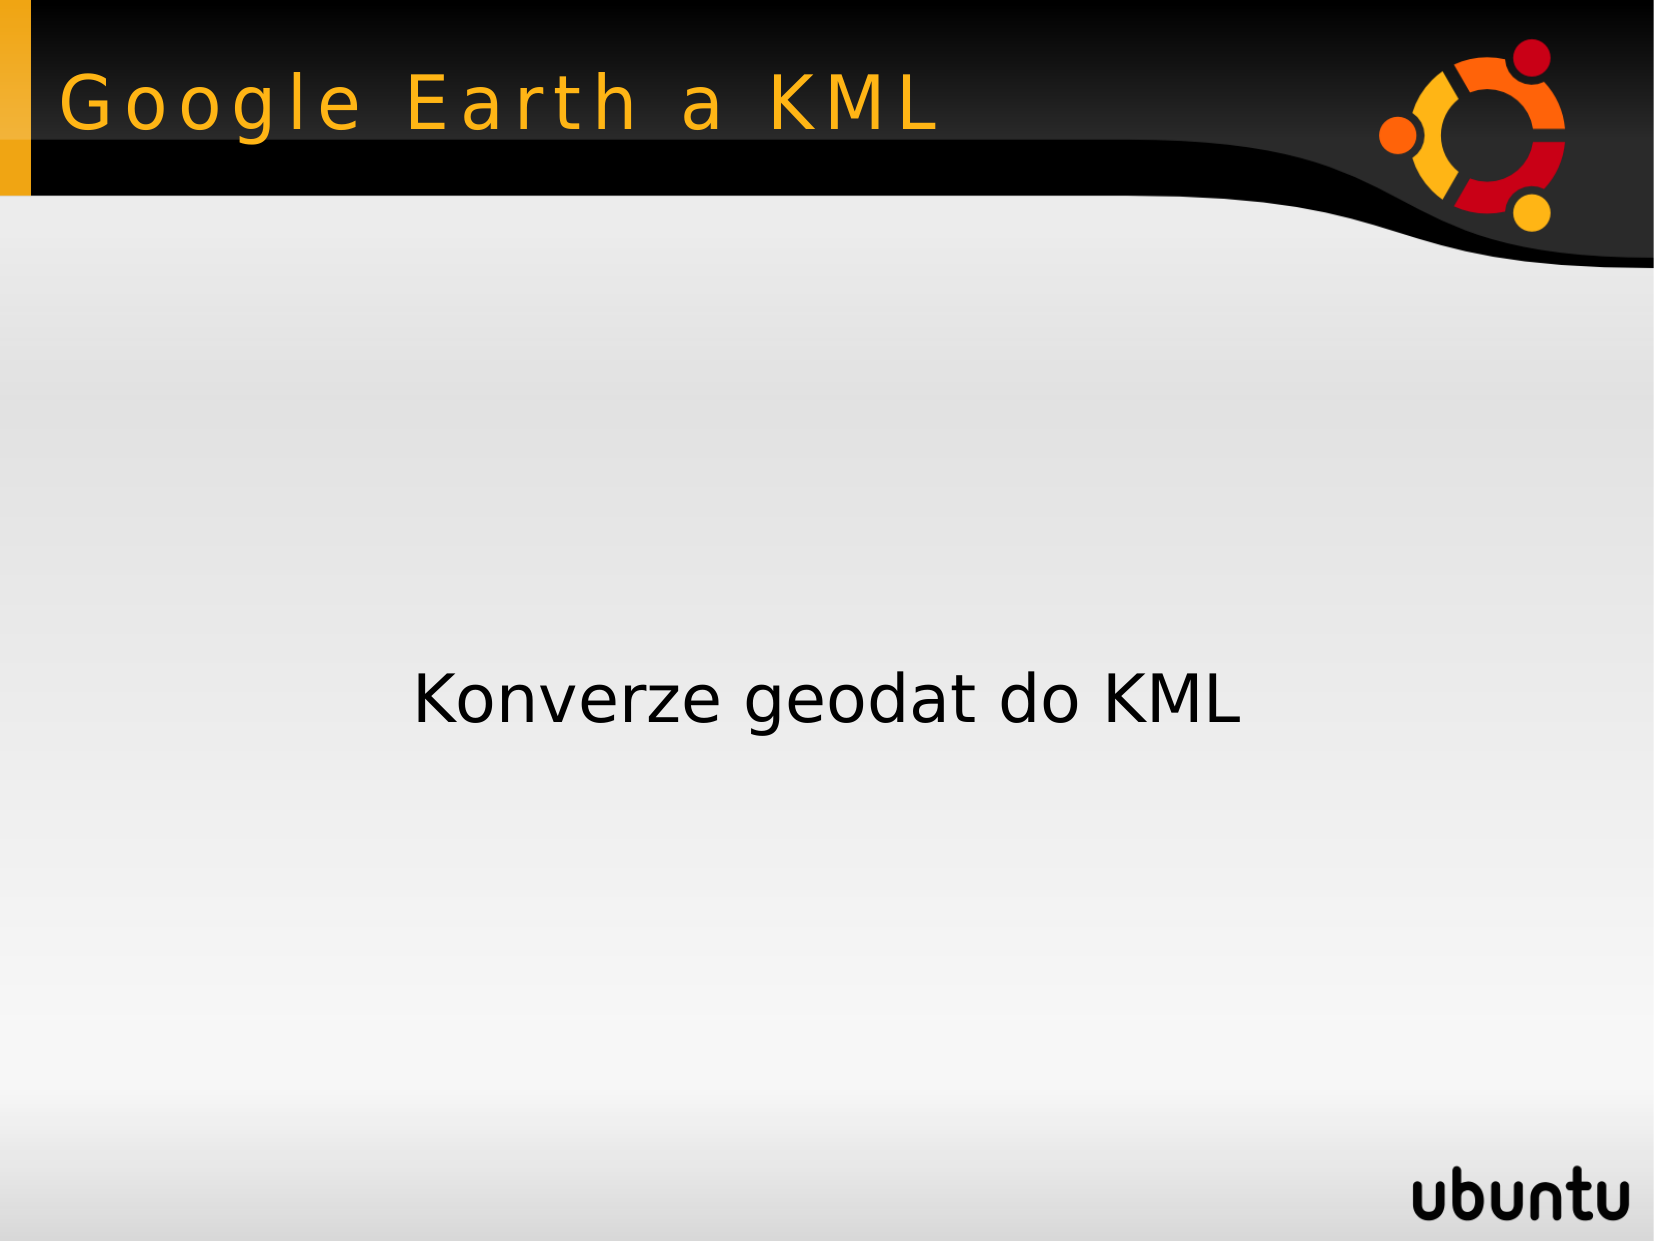

# Google Earth a KML
Konverze geodat do KML